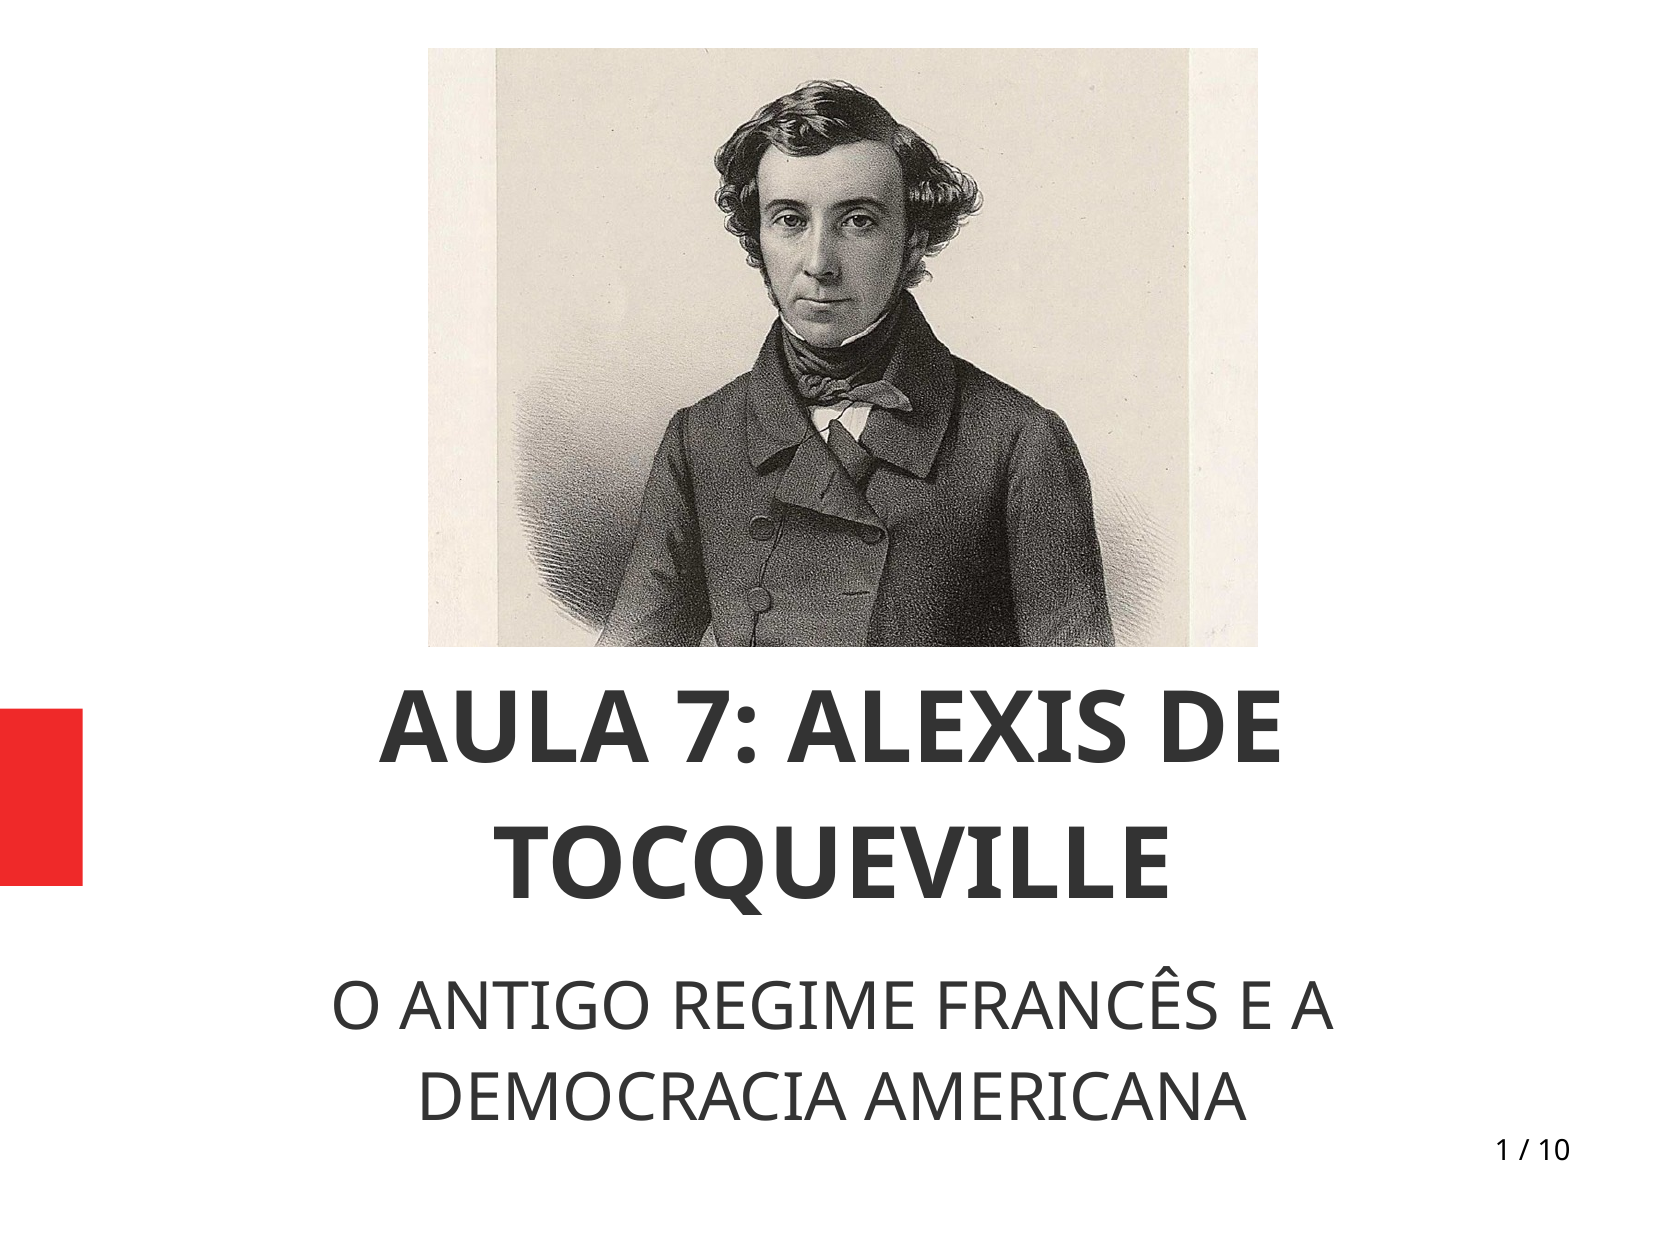

# AULA 7: ALEXIS DE TOCQUEVILLE
O ANTIGO REGIME FRANCÊS E A DEMOCRACIA AMERICANA
1